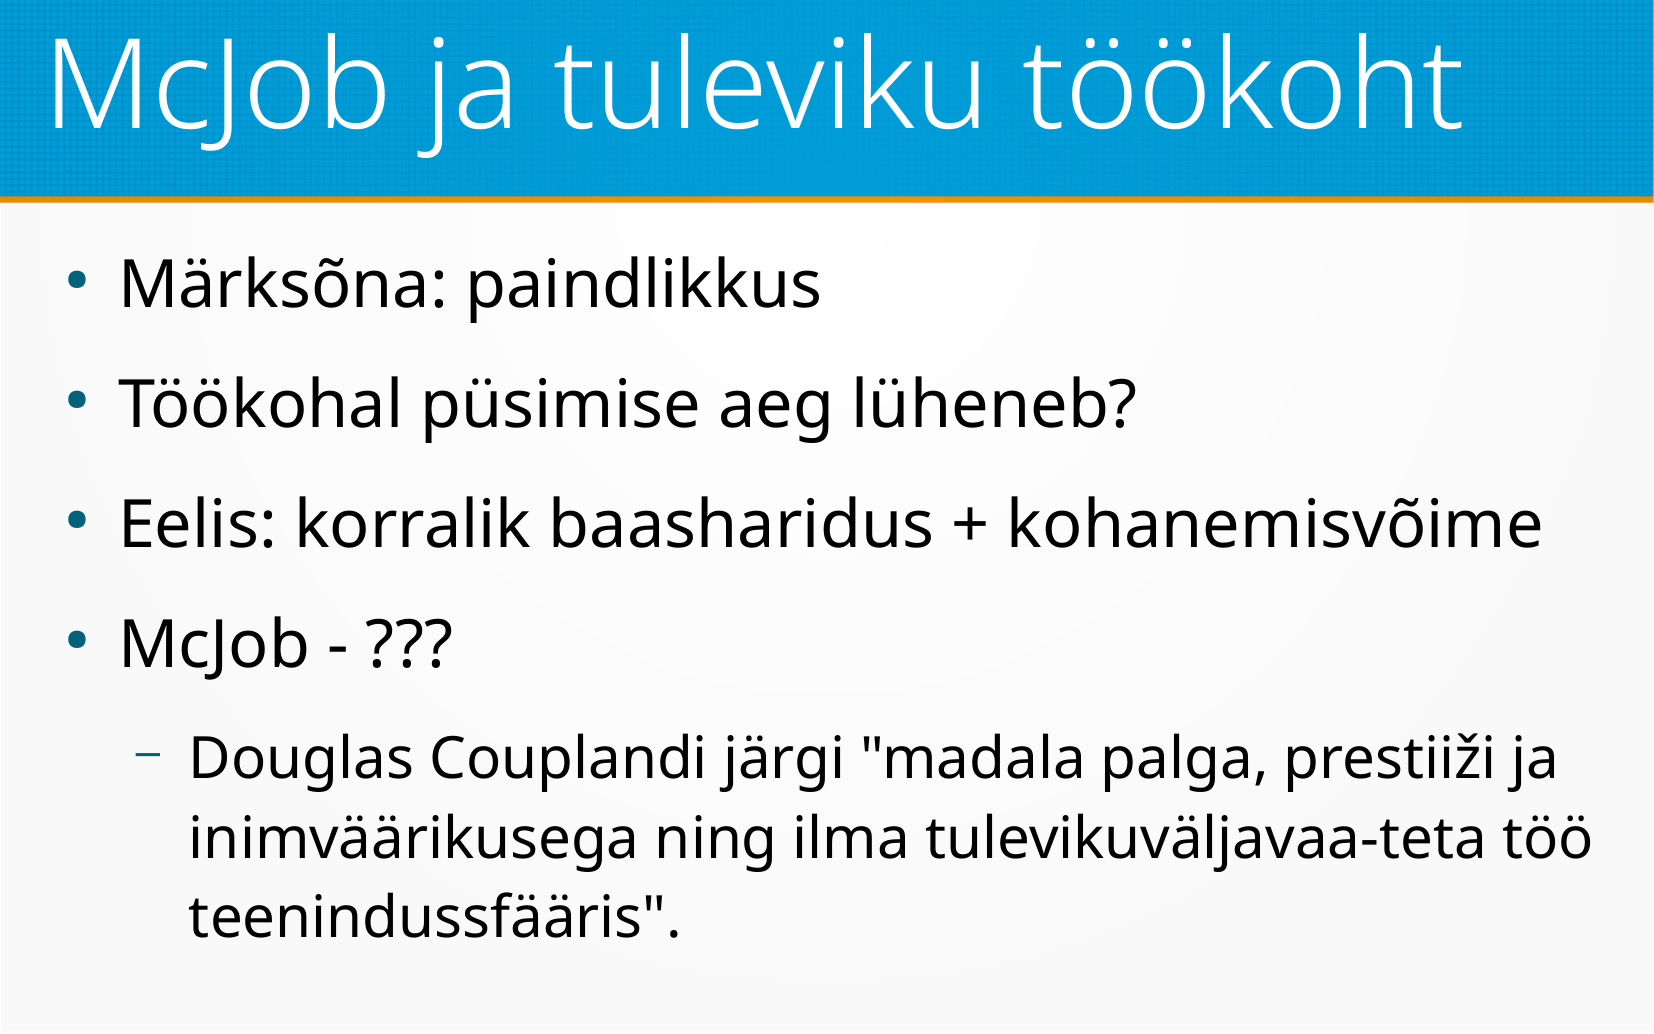

# McJob ja tuleviku töökoht
Märksõna: paindlikkus
Töökohal püsimise aeg lüheneb?
Eelis: korralik baasharidus + kohanemisvõime
McJob - ???
Douglas Couplandi järgi "madala palga, prestiiži ja inimväärikusega ning ilma tulevikuväljavaa-teta töö teenindussfääris".